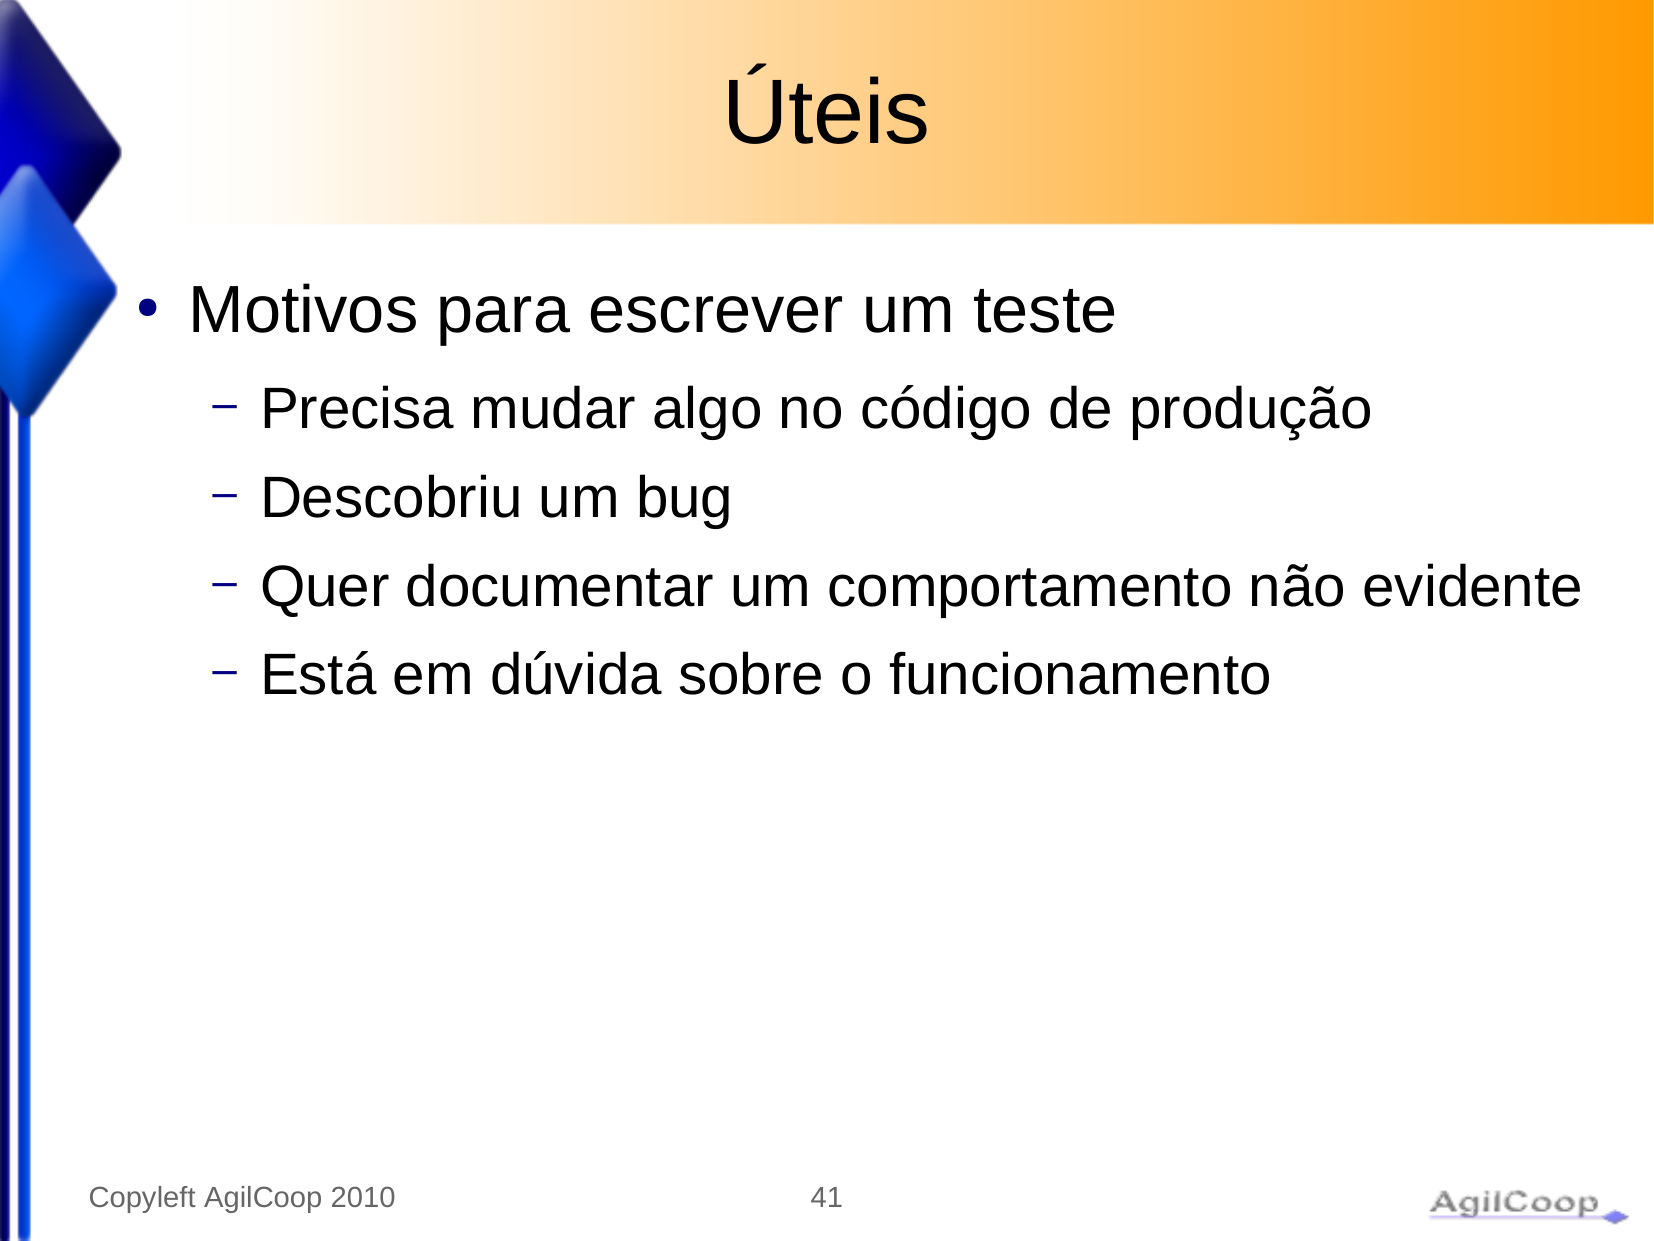

# Úteis
Motivos para escrever um teste
Precisa mudar algo no código de produção
Descobriu um bug
Quer documentar um comportamento não evidente
Está em dúvida sobre o funcionamento
41
Copyleft AgilCoop 2010